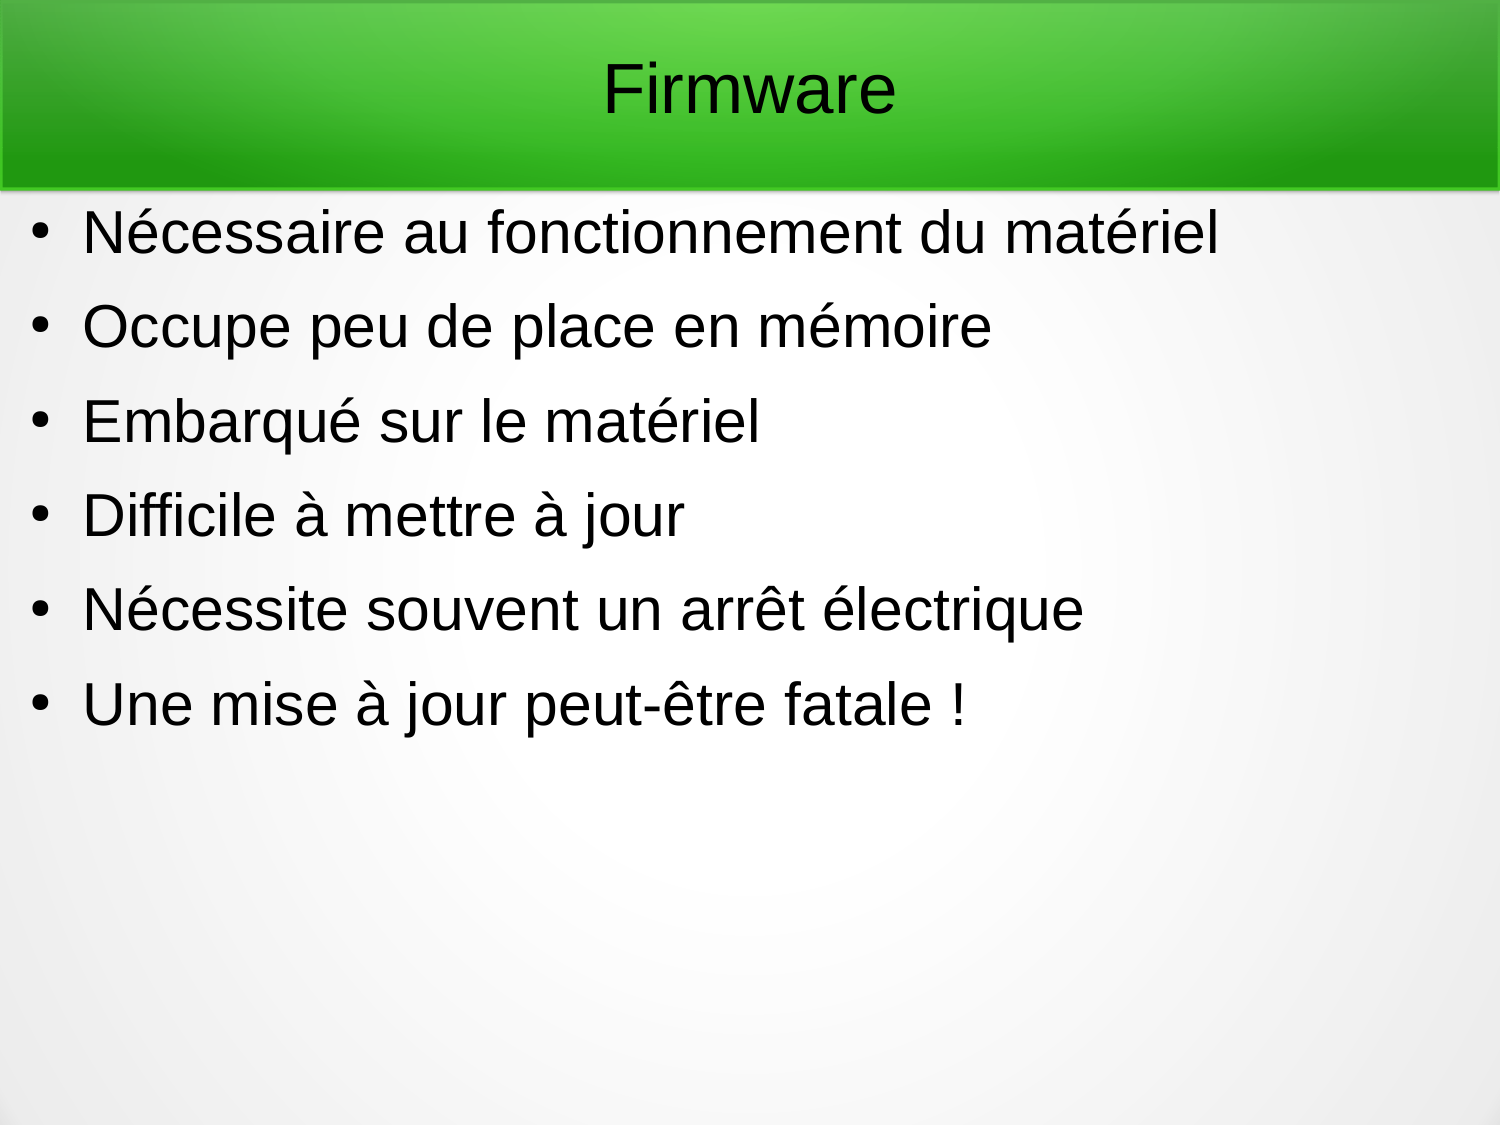

# Firmware
Nécessaire au fonctionnement du matériel
Occupe peu de place en mémoire
Embarqué sur le matériel
Difficile à mettre à jour
Nécessite souvent un arrêt électrique
Une mise à jour peut-être fatale !